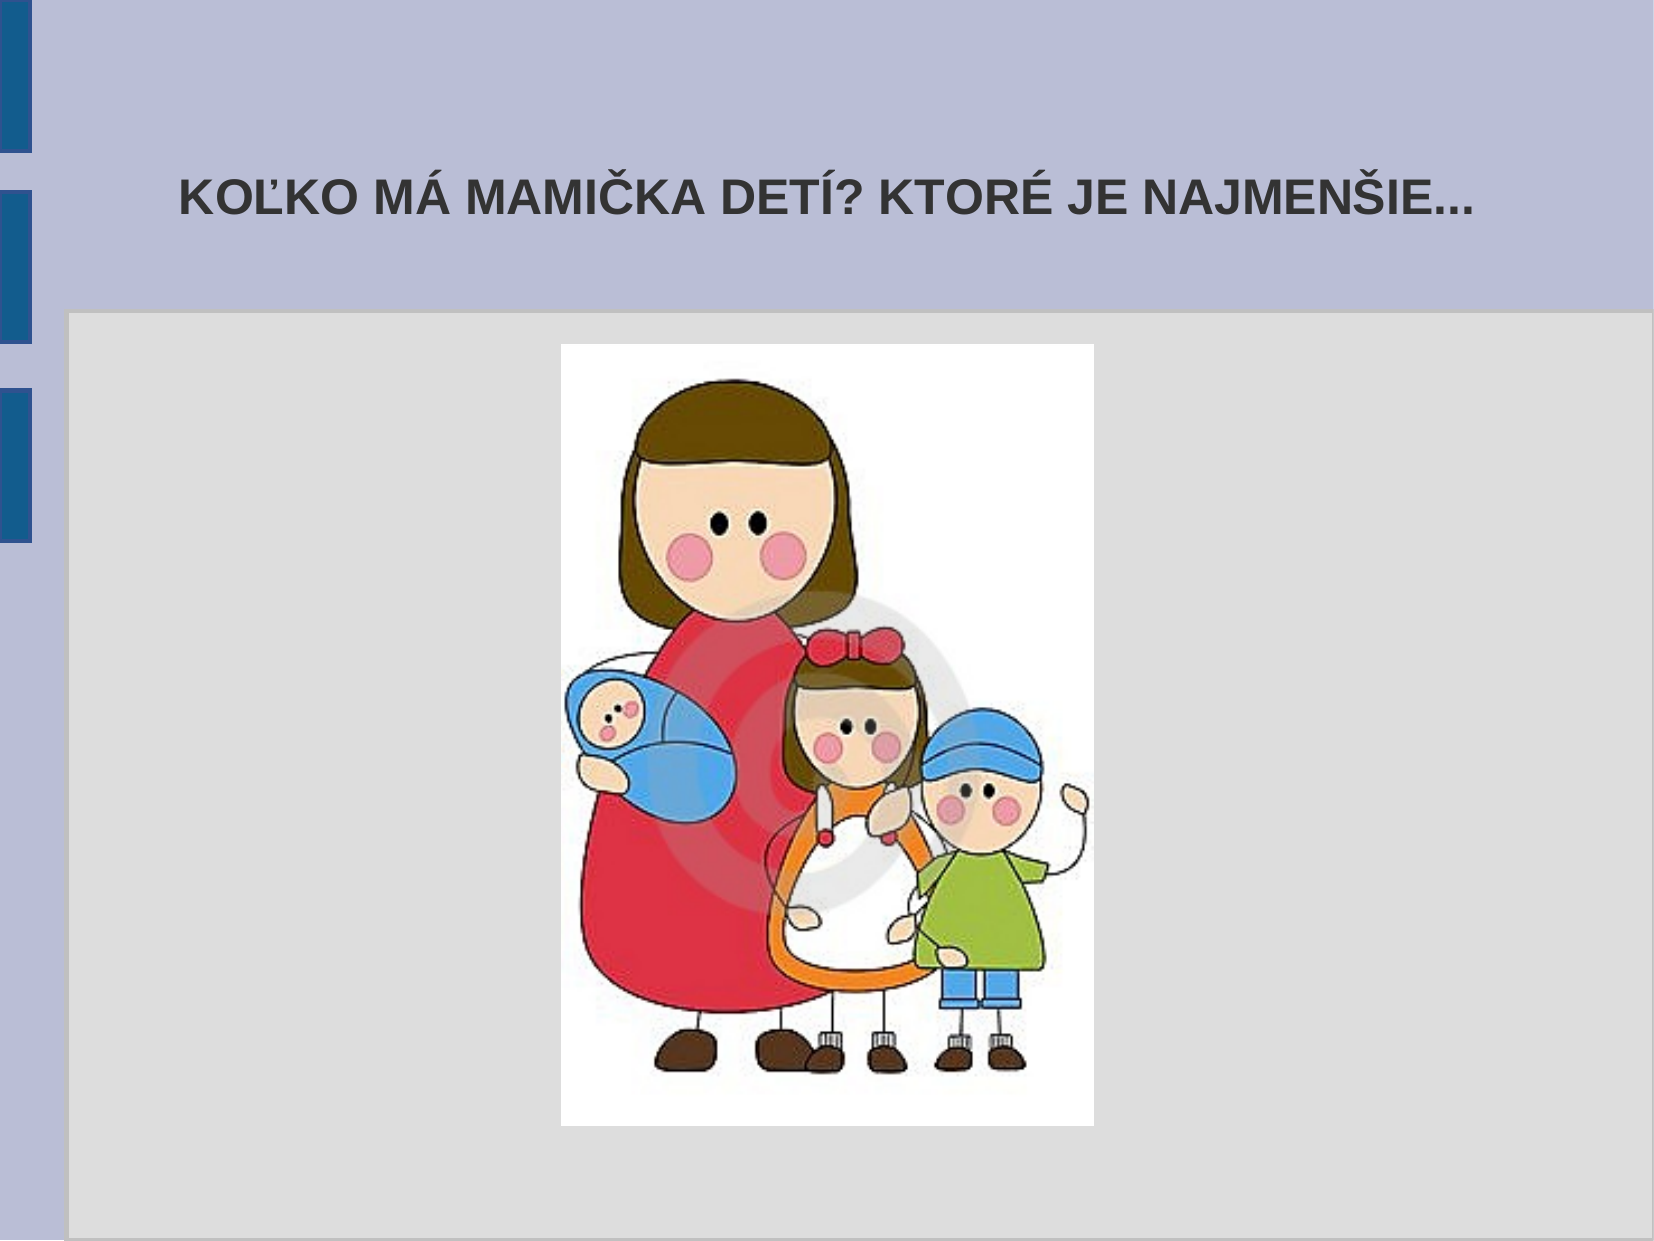

# KOĽKO MÁ MAMIČKA DETÍ? KTORÉ JE NAJMENŠIE...